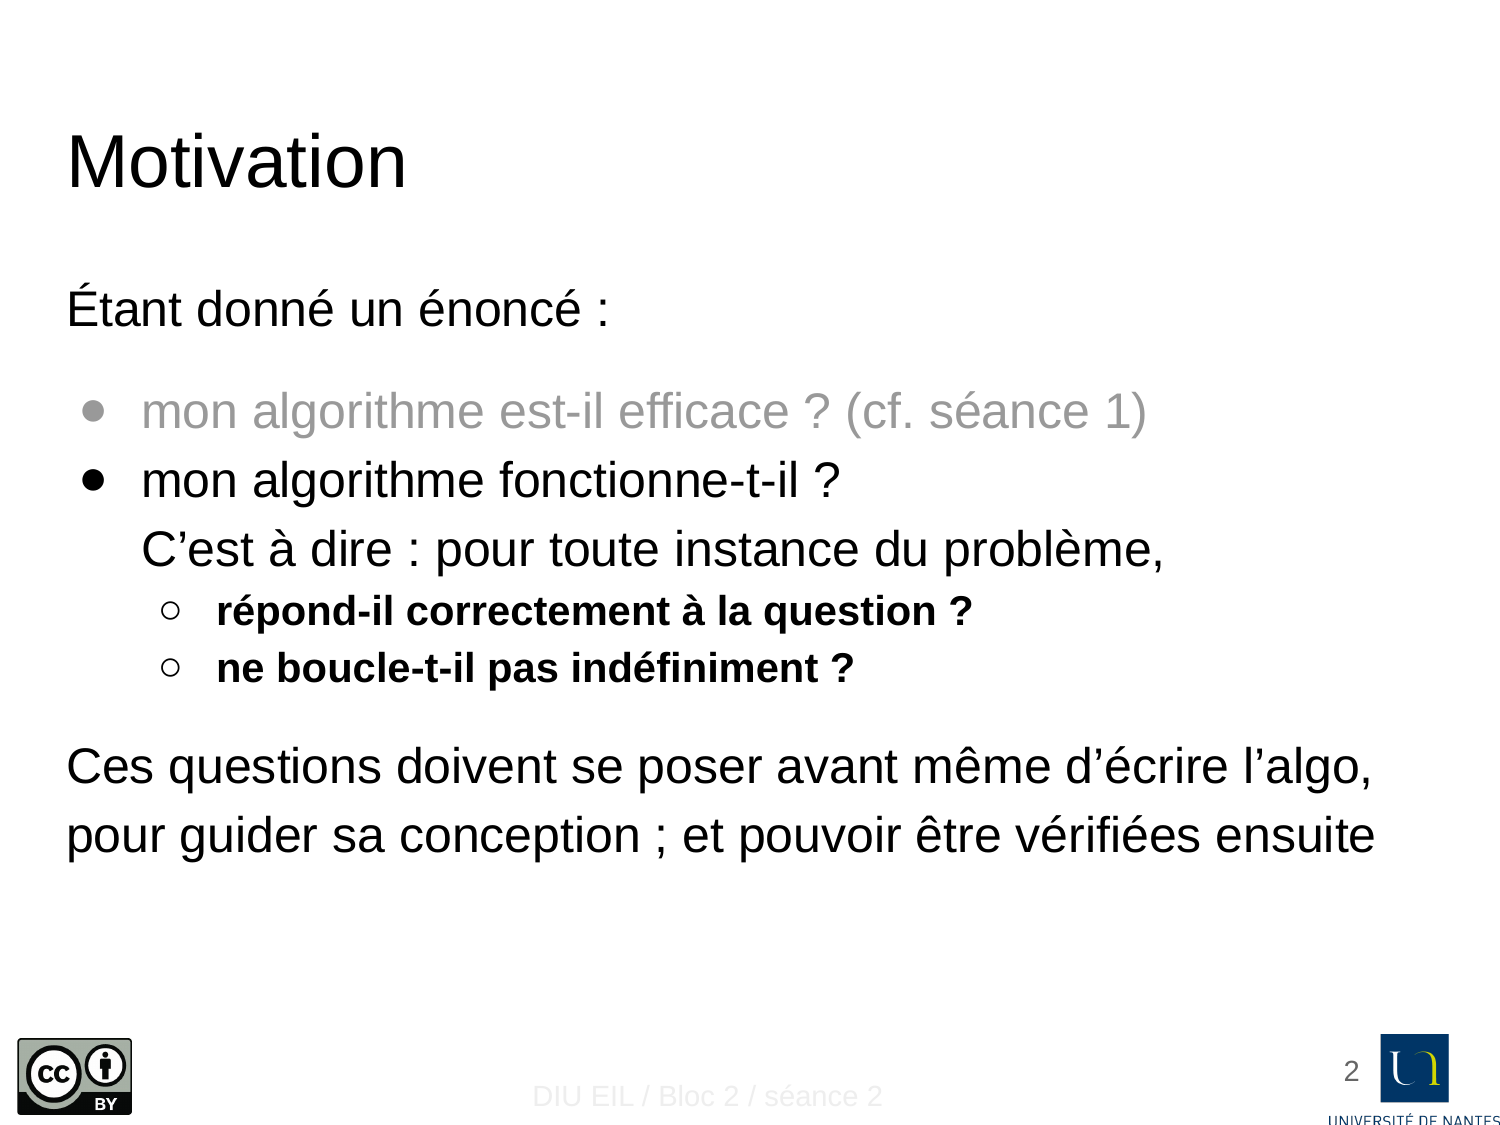

# Motivation
Étant donné un énoncé :
mon algorithme est-il efficace ? (cf. séance 1)
mon algorithme fonctionne-t-il ?
C’est à dire : pour toute instance du problème,
répond-il correctement à la question ?
ne boucle-t-il pas indéfiniment ?
Ces questions doivent se poser avant même d’écrire l’algo, pour guider sa conception ; et pouvoir être vérifiées ensuite